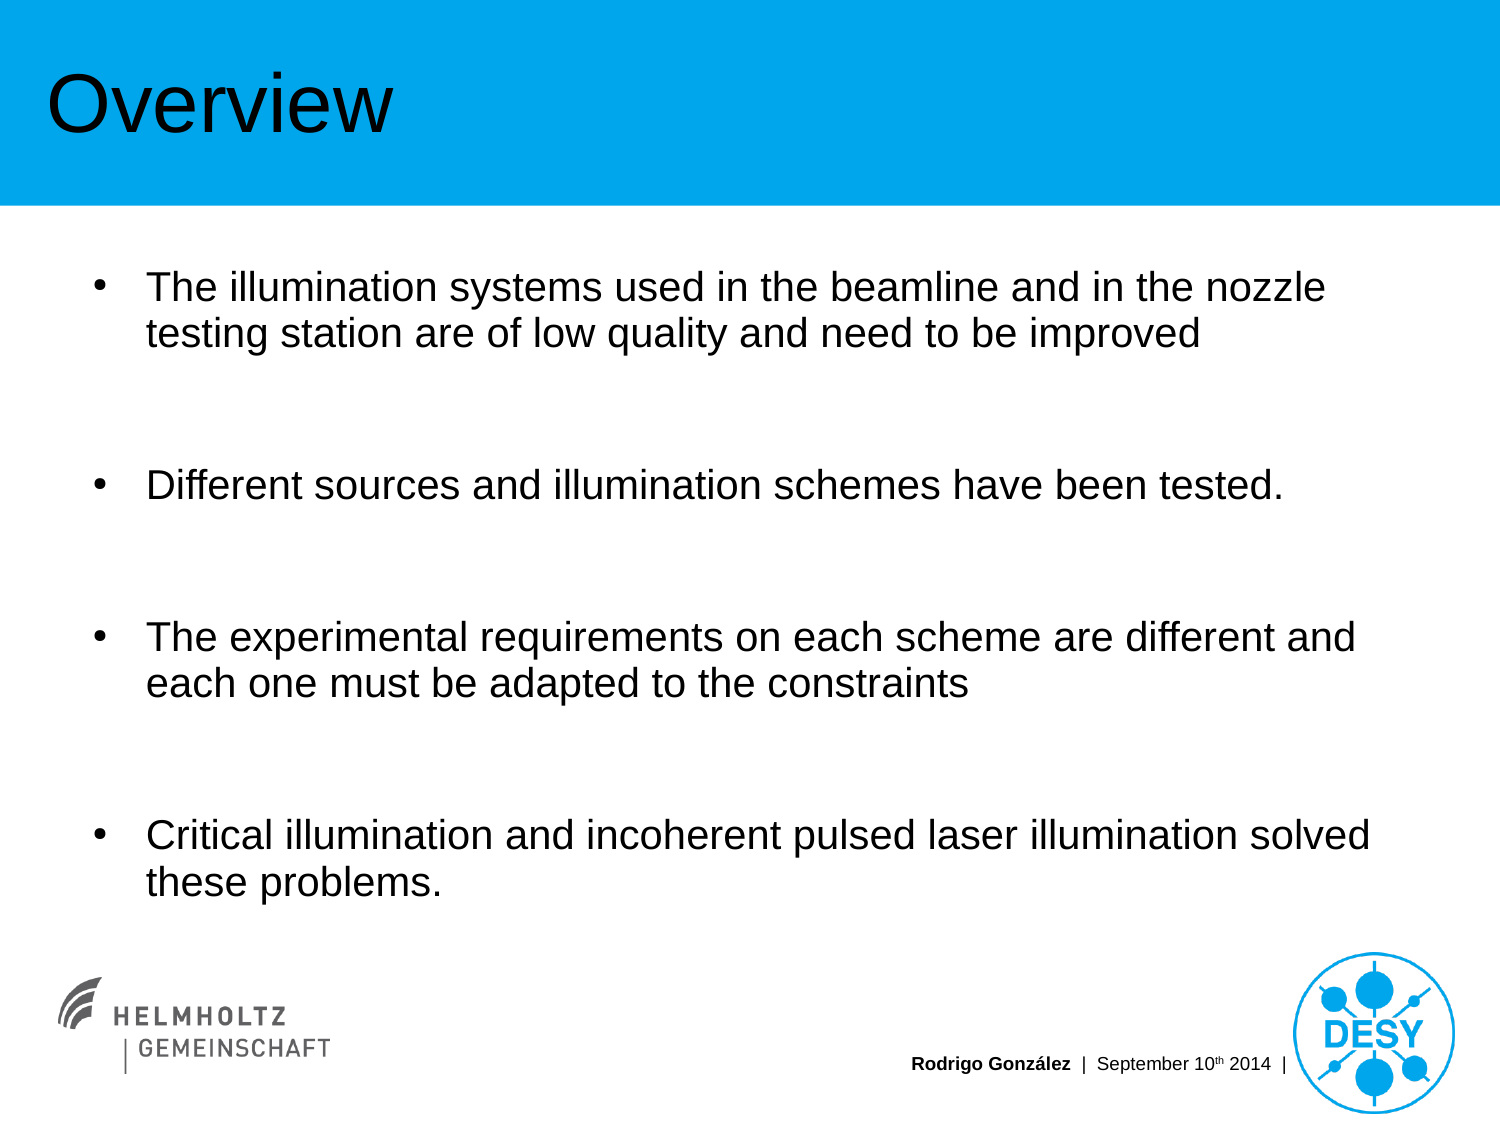

# Overview
The illumination systems used in the beamline and in the nozzle testing station are of low quality and need to be improved
Different sources and illumination schemes have been tested.
The experimental requirements on each scheme are different and each one must be adapted to the constraints
Critical illumination and incoherent pulsed laser illumination solved these problems.